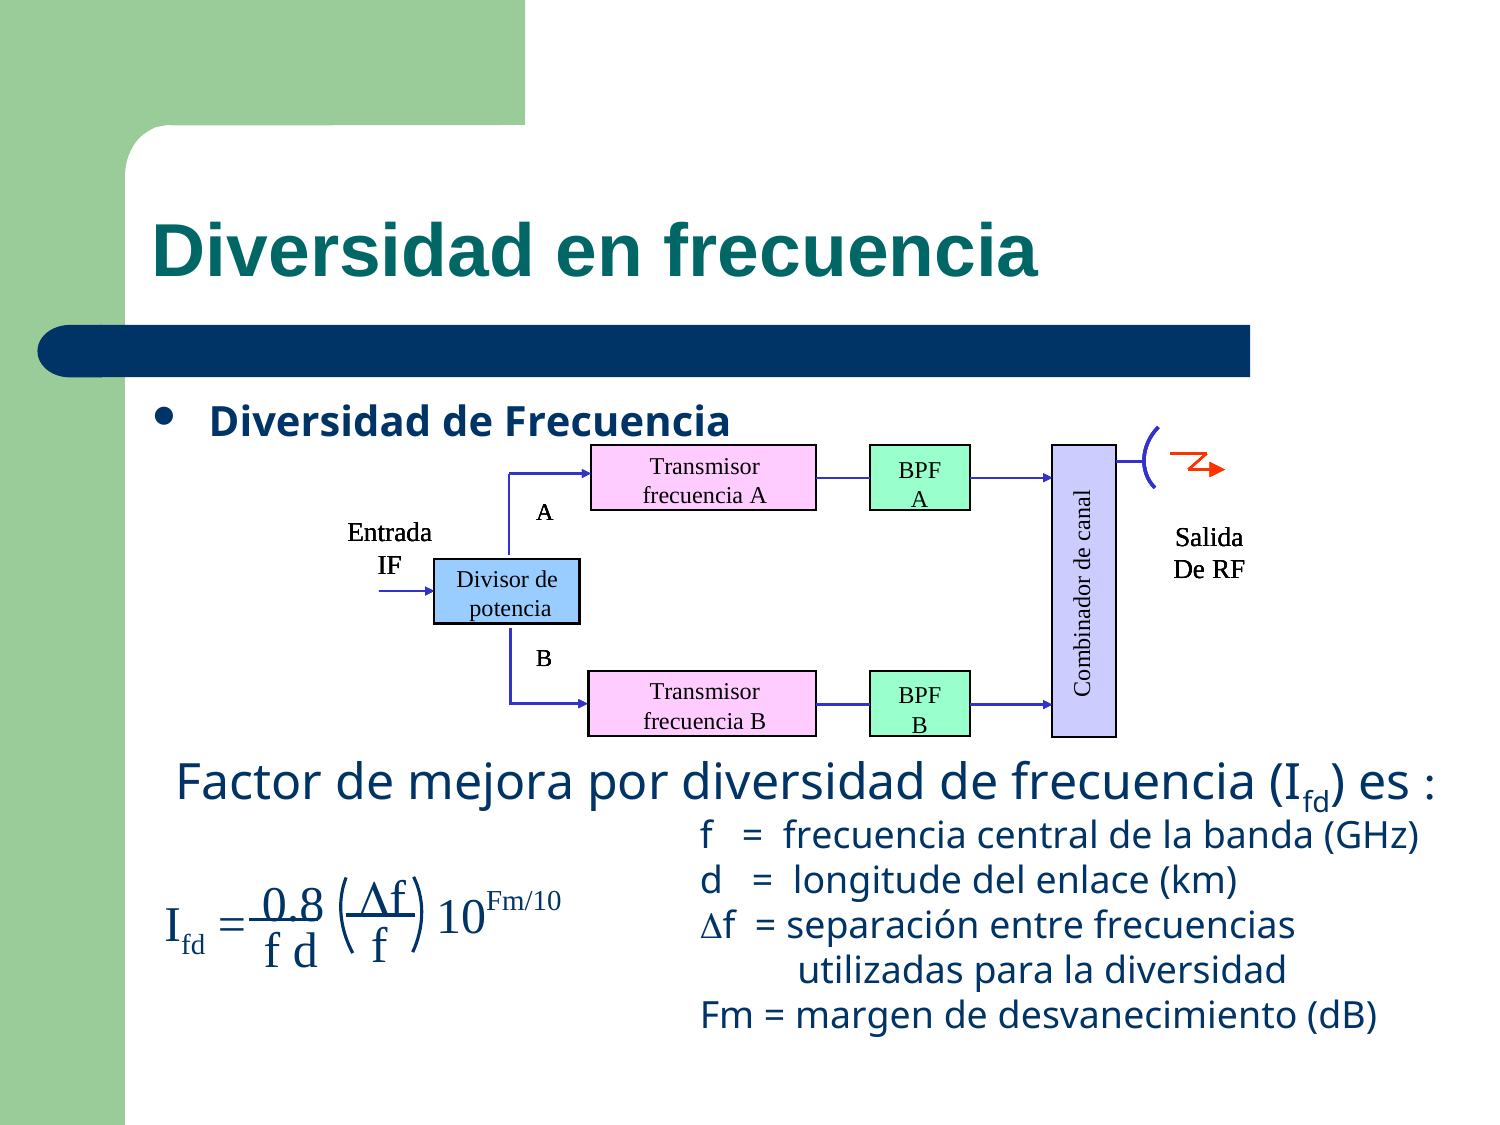

Diversidad en frecuencia
# Diversidad de Frecuencia
Factor de mejora por diversidad de frecuencia (Ifd) es :
f
f
0.8
f d
10Fm/10
Ifd =
f = frecuencia central de la banda (GHz)
d = longitude del enlace (km)
f = separación entre frecuencias
 utilizadas para la diversidad
Fm = margen de desvanecimiento (dB)